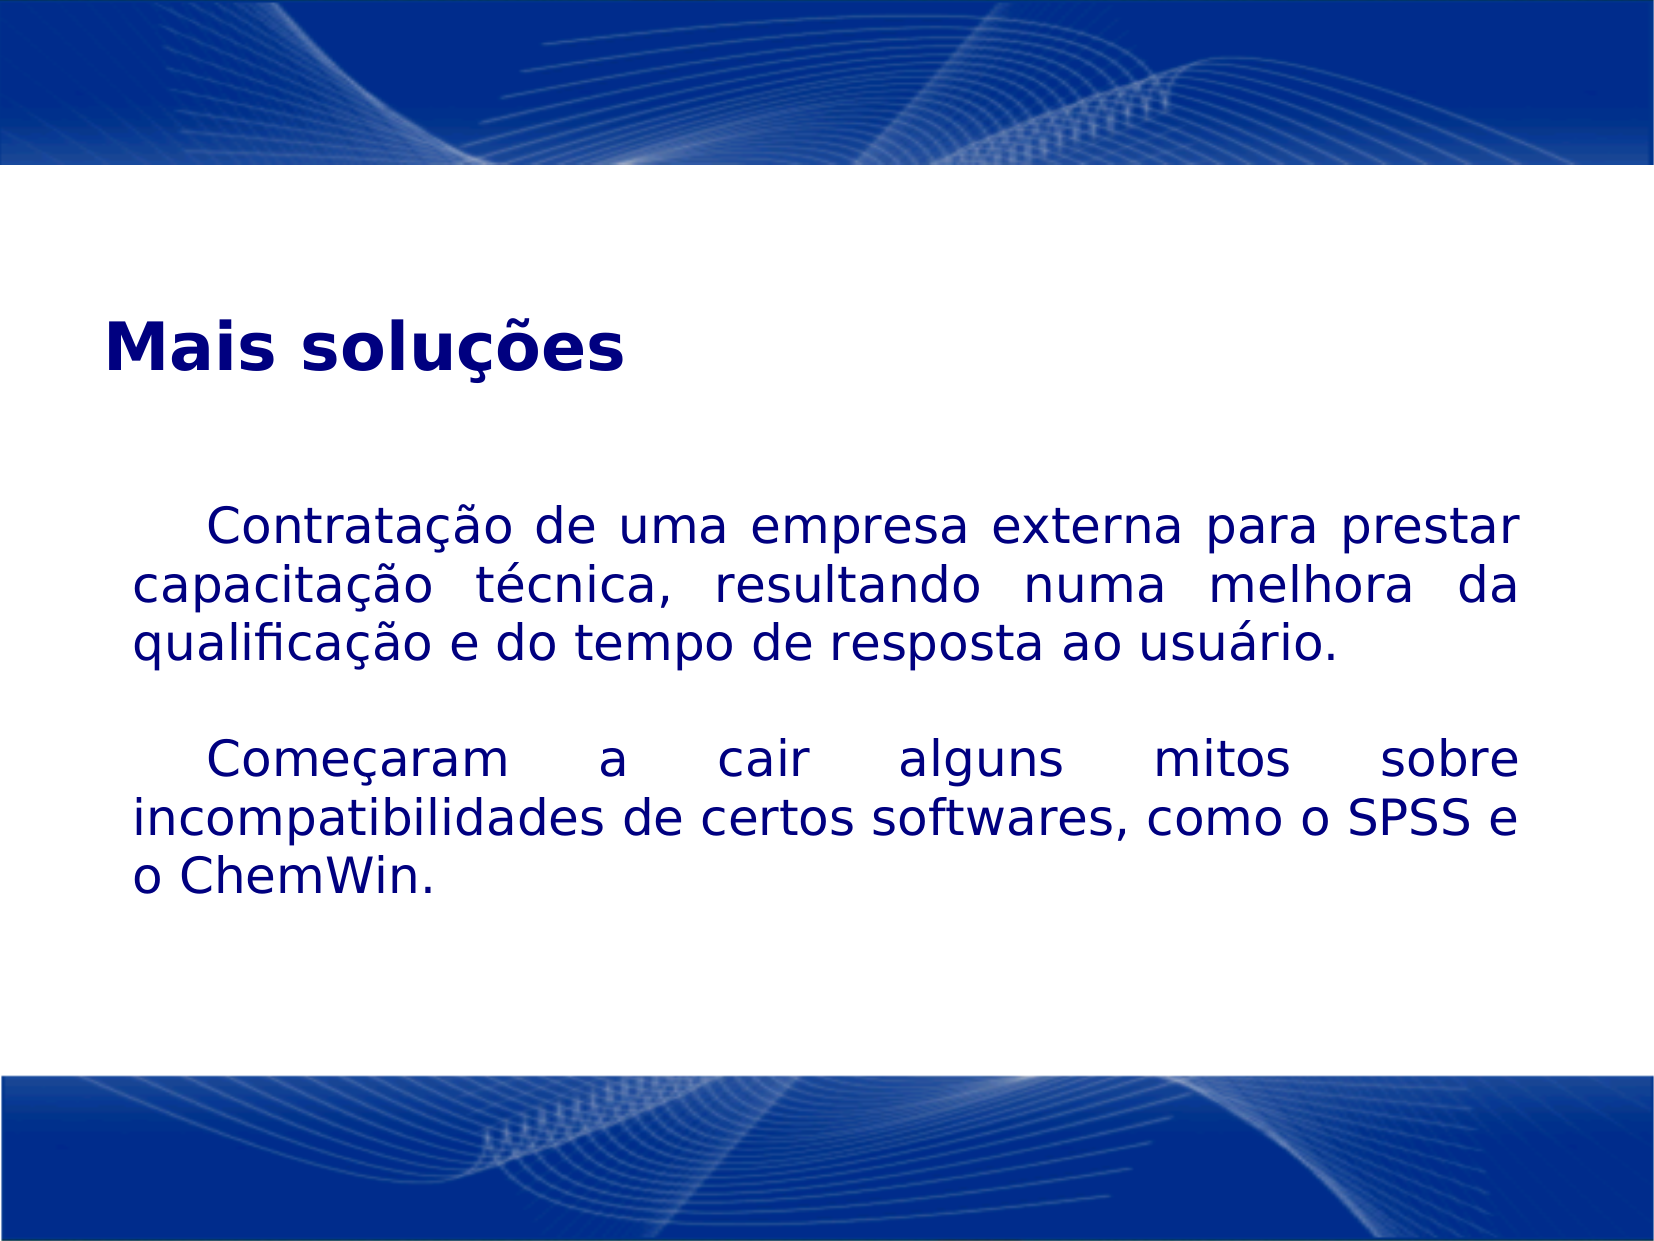

Mais soluções
	Contratação de uma empresa externa para prestar capacitação técnica, resultando numa melhora da qualificação e do tempo de resposta ao usuário.
	Começaram a cair alguns mitos sobre incompatibilidades de certos softwares, como o SPSS e o ChemWin.